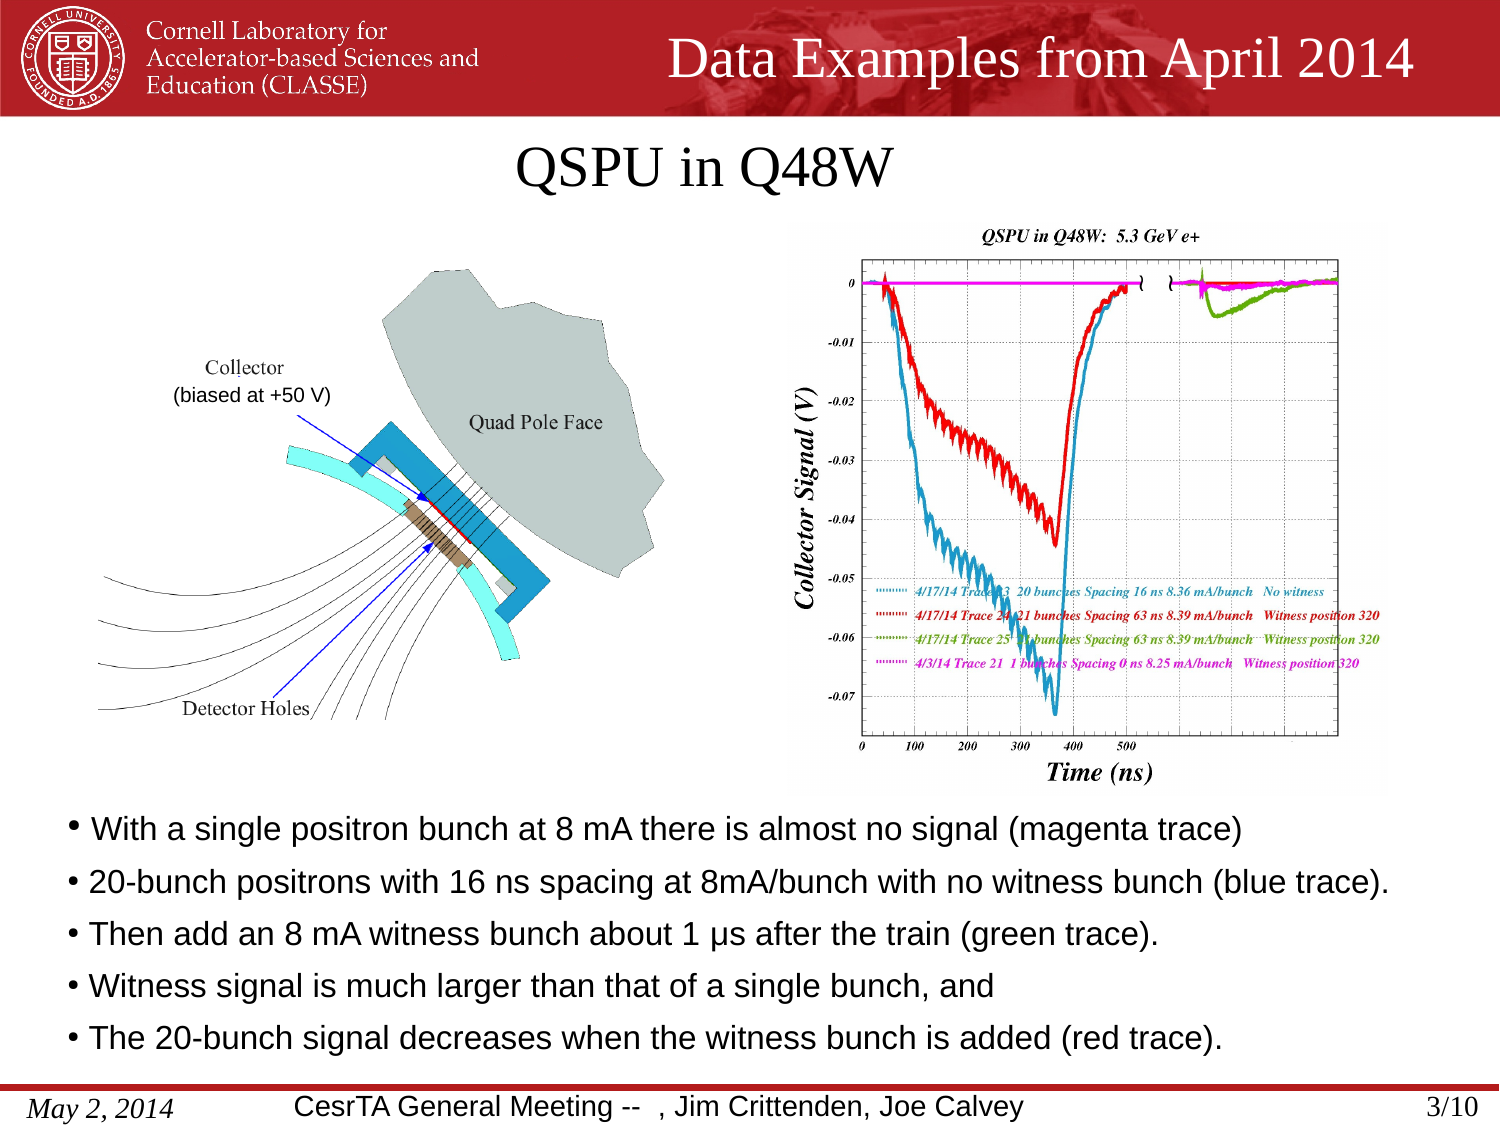

Data Examples from April 2014
#
QSPU in Q48W
(biased at +50 V)
 With a single positron bunch at 8 mA there is almost no signal (magenta trace)
 20-bunch positrons with 16 ns spacing at 8mA/bunch with no witness bunch (blue trace).
 Then add an 8 mA witness bunch about 1 μs after the train (green trace).
 Witness signal is much larger than that of a single bunch, and
 The 20-bunch signal decreases when the witness bunch is added (red trace).